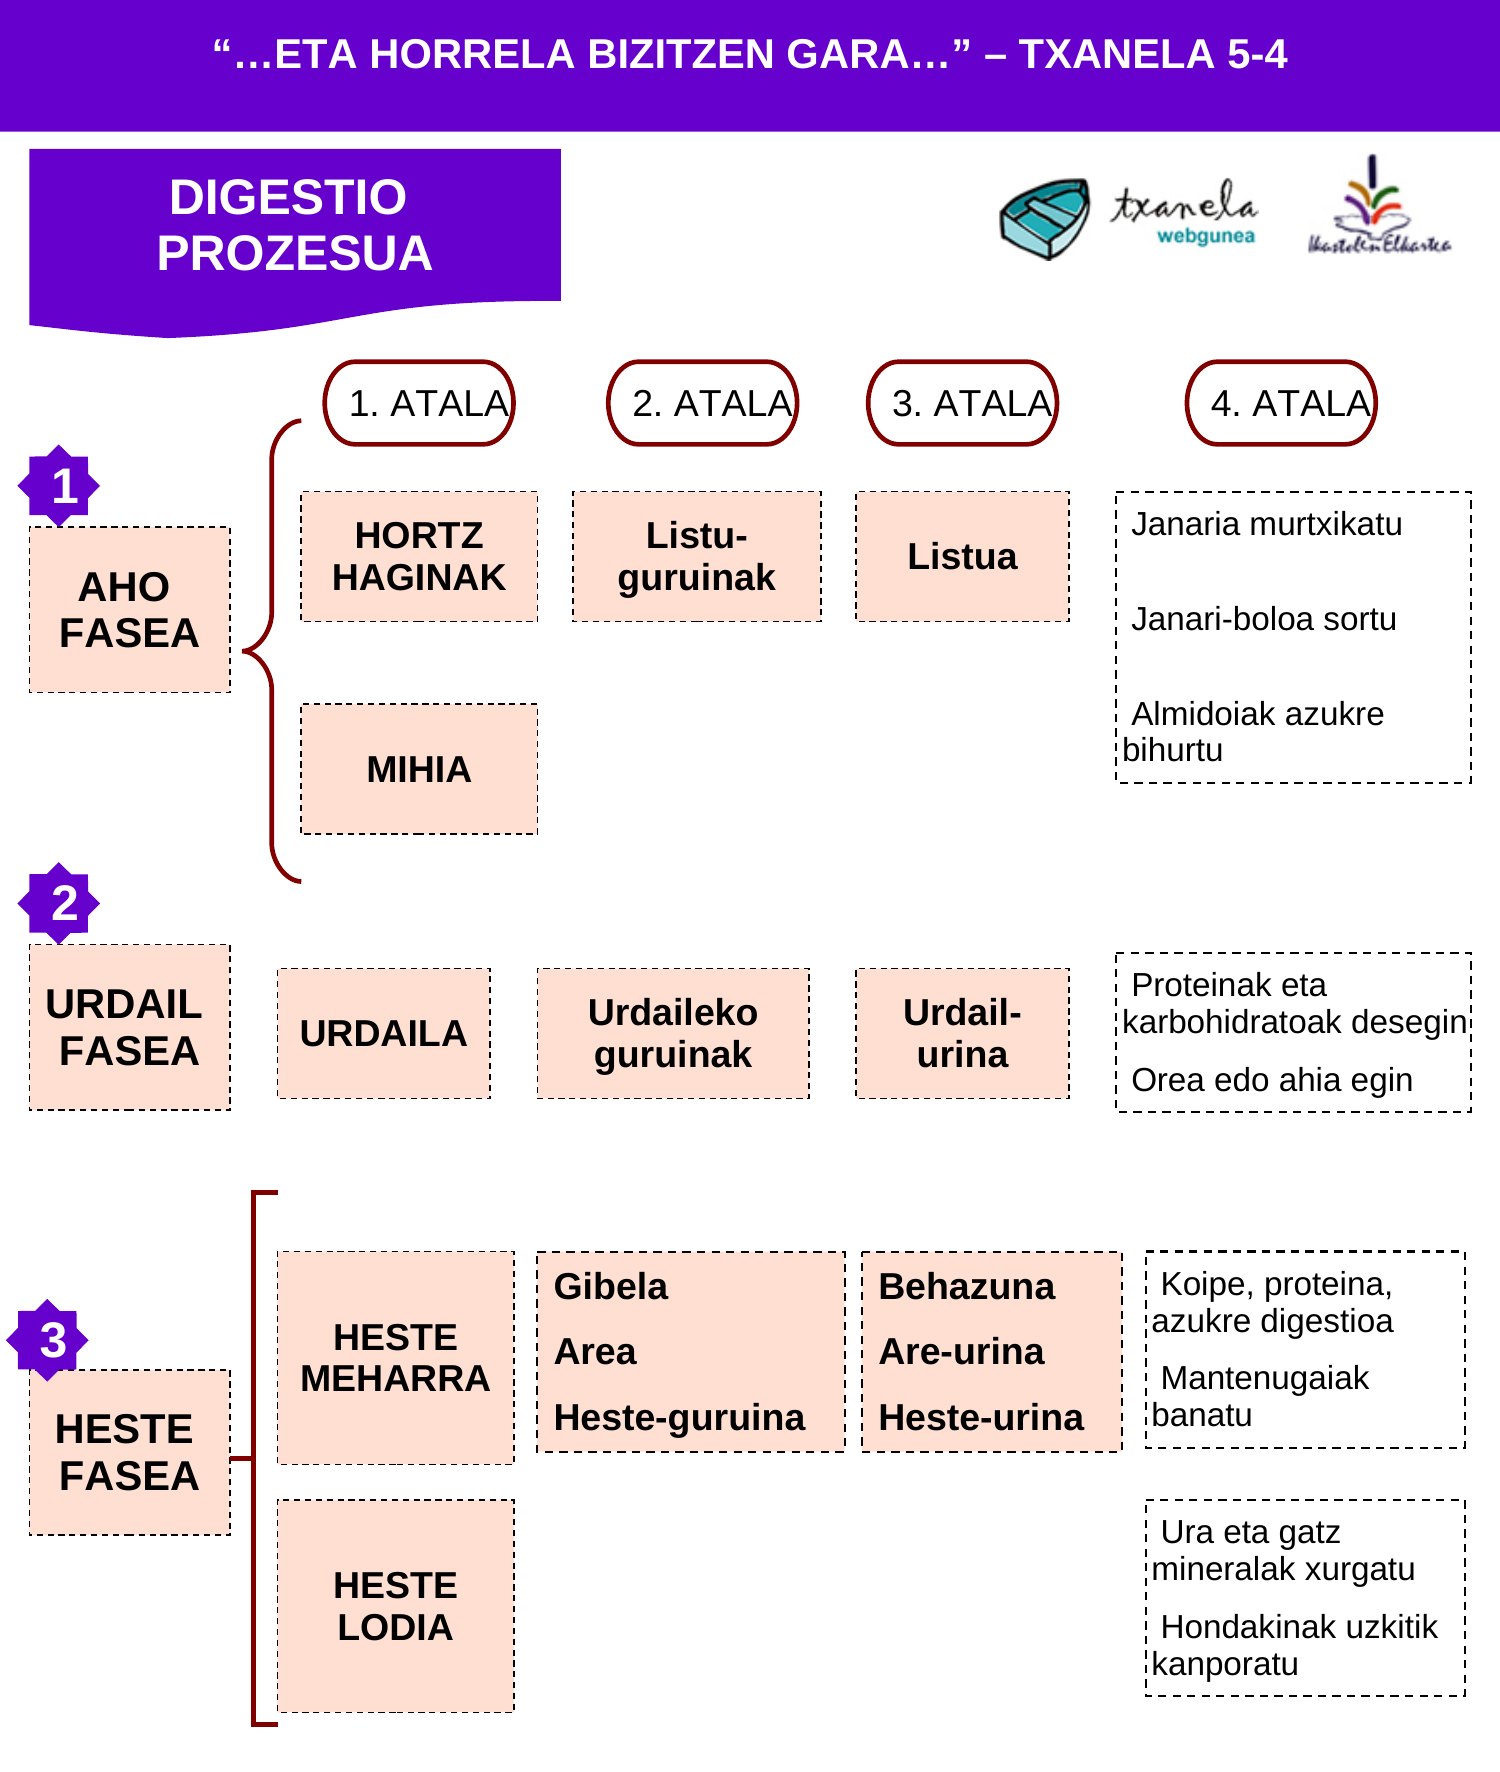

“…ETA HORRELA BIZITZEN GARA…” – TXANELA 5-4
DIGESTIO
PROZESUA
1. ATALA
2. ATALA
3. ATALA
4. ATALA
1
HORTZ HAGINAK
Listu-guruinak
Listua
 Janaria murtxikatu
 Janari-boloa sortu
 Almidoiak azukre bihurtu
# AHO FASEA
MIHIA
2
URDAIL
FASEA
 Proteinak eta karbohidratoak desegin
 Orea edo ahia egin
URDAILA
Urdaileko guruinak
Urdail- urina
HESTE MEHARRA
 Gibela
 Area
 Heste-guruina
 Behazuna
 Are-urina
 Heste-urina
 Koipe, proteina, azukre digestioa
 Mantenugaiak banatu
3
HESTE
FASEA
HESTE LODIA
 Ura eta gatz mineralak xurgatu
 Hondakinak uzkitik kanporatu